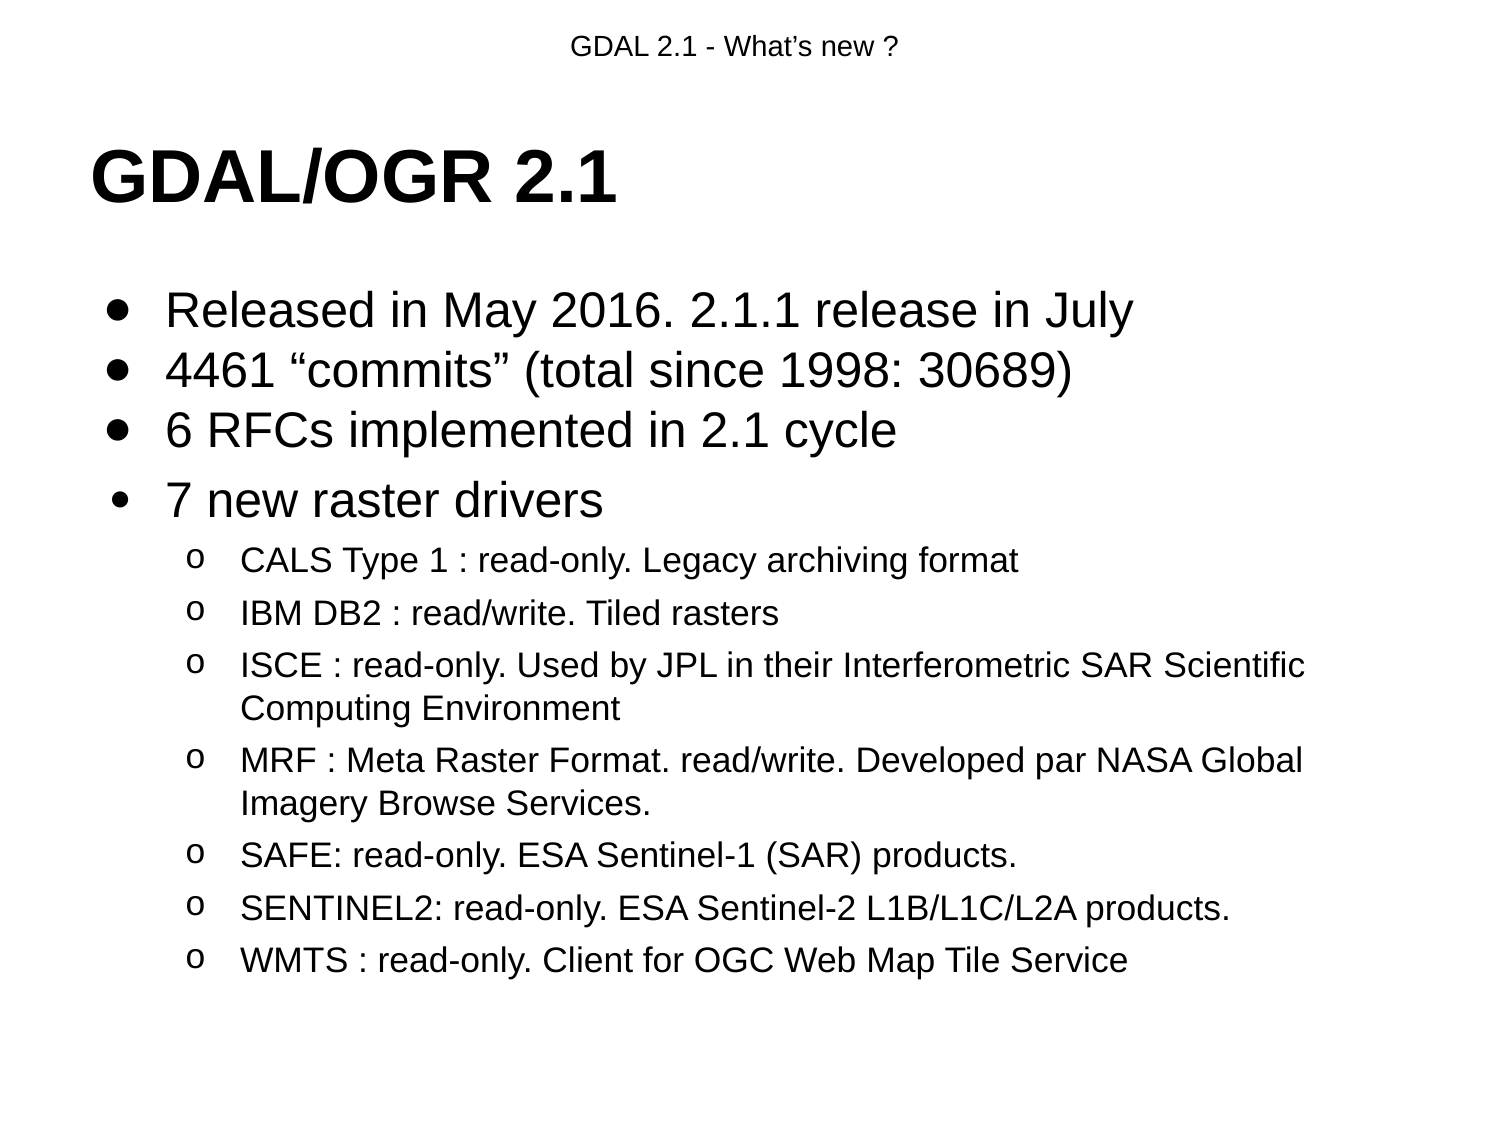

# GDAL/OGR 2.1
Released in May 2016. 2.1.1 release in July
4461 “commits” (total since 1998: 30689)
6 RFCs implemented in 2.1 cycle
7 new raster drivers
CALS Type 1 : read-only. Legacy archiving format
IBM DB2 : read/write. Tiled rasters
ISCE : read-only. Used by JPL in their Interferometric SAR Scientific Computing Environment
MRF : Meta Raster Format. read/write. Developed par NASA Global Imagery Browse Services.
SAFE: read-only. ESA Sentinel-1 (SAR) products.
SENTINEL2: read-only. ESA Sentinel-2 L1B/L1C/L2A products.
WMTS : read-only. Client for OGC Web Map Tile Service